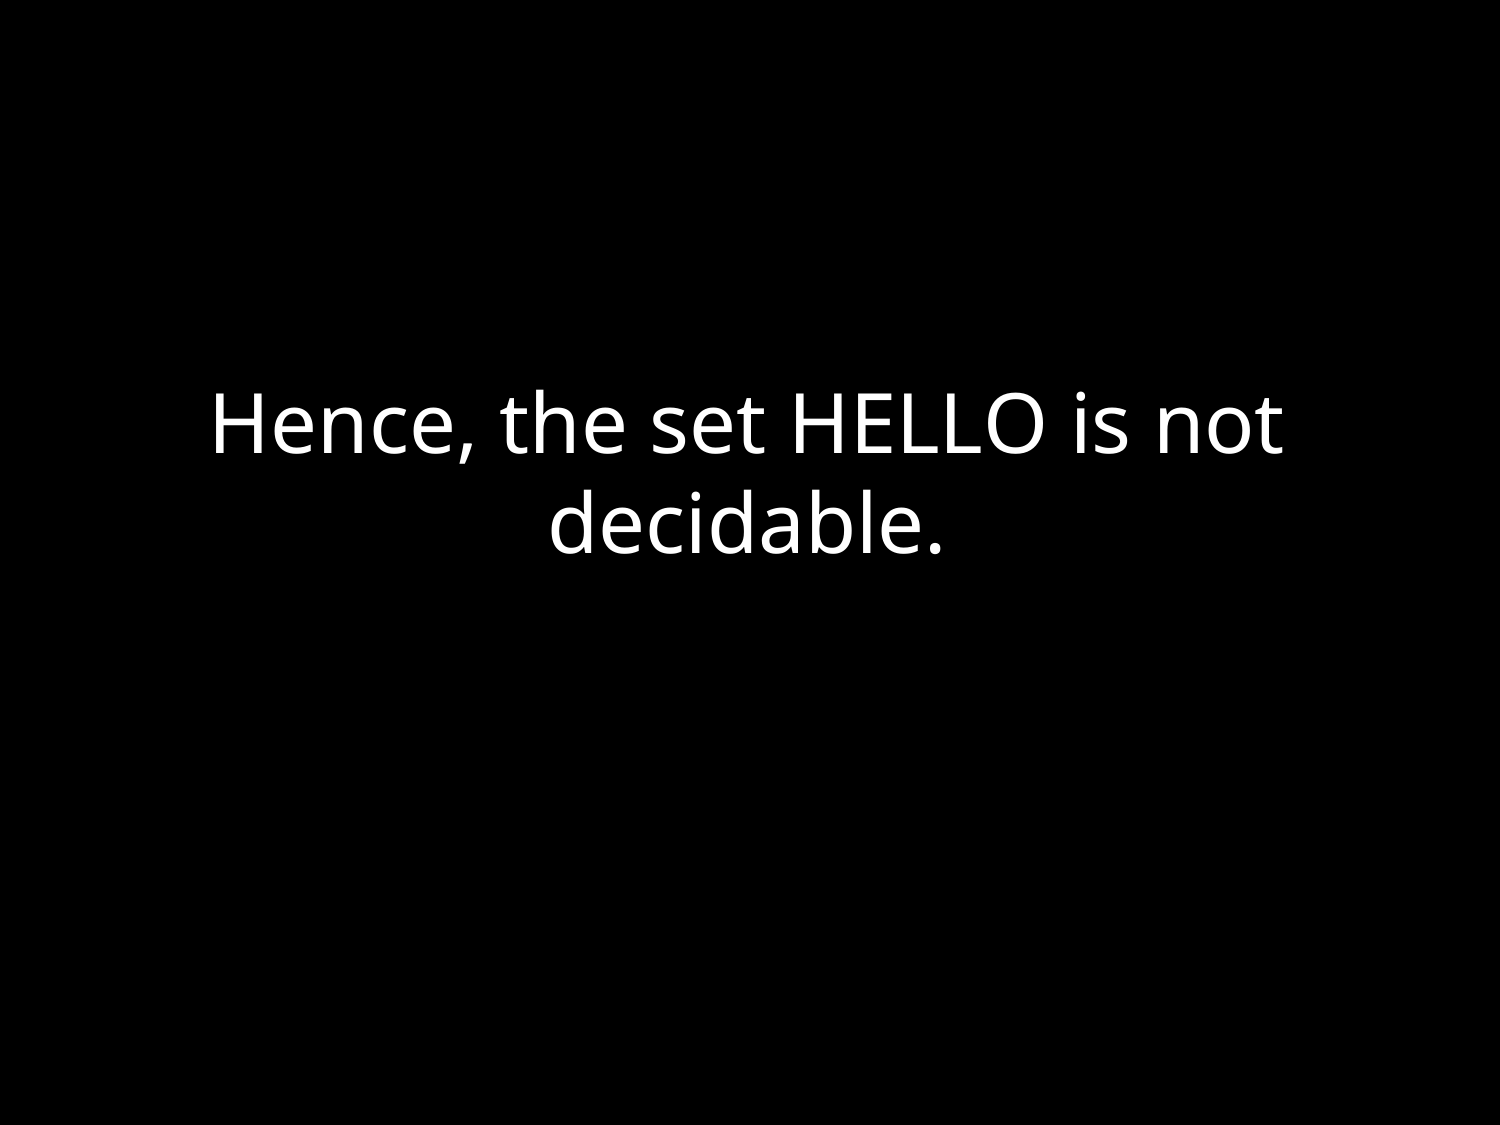

Hence, the set HELLO is not decidable.